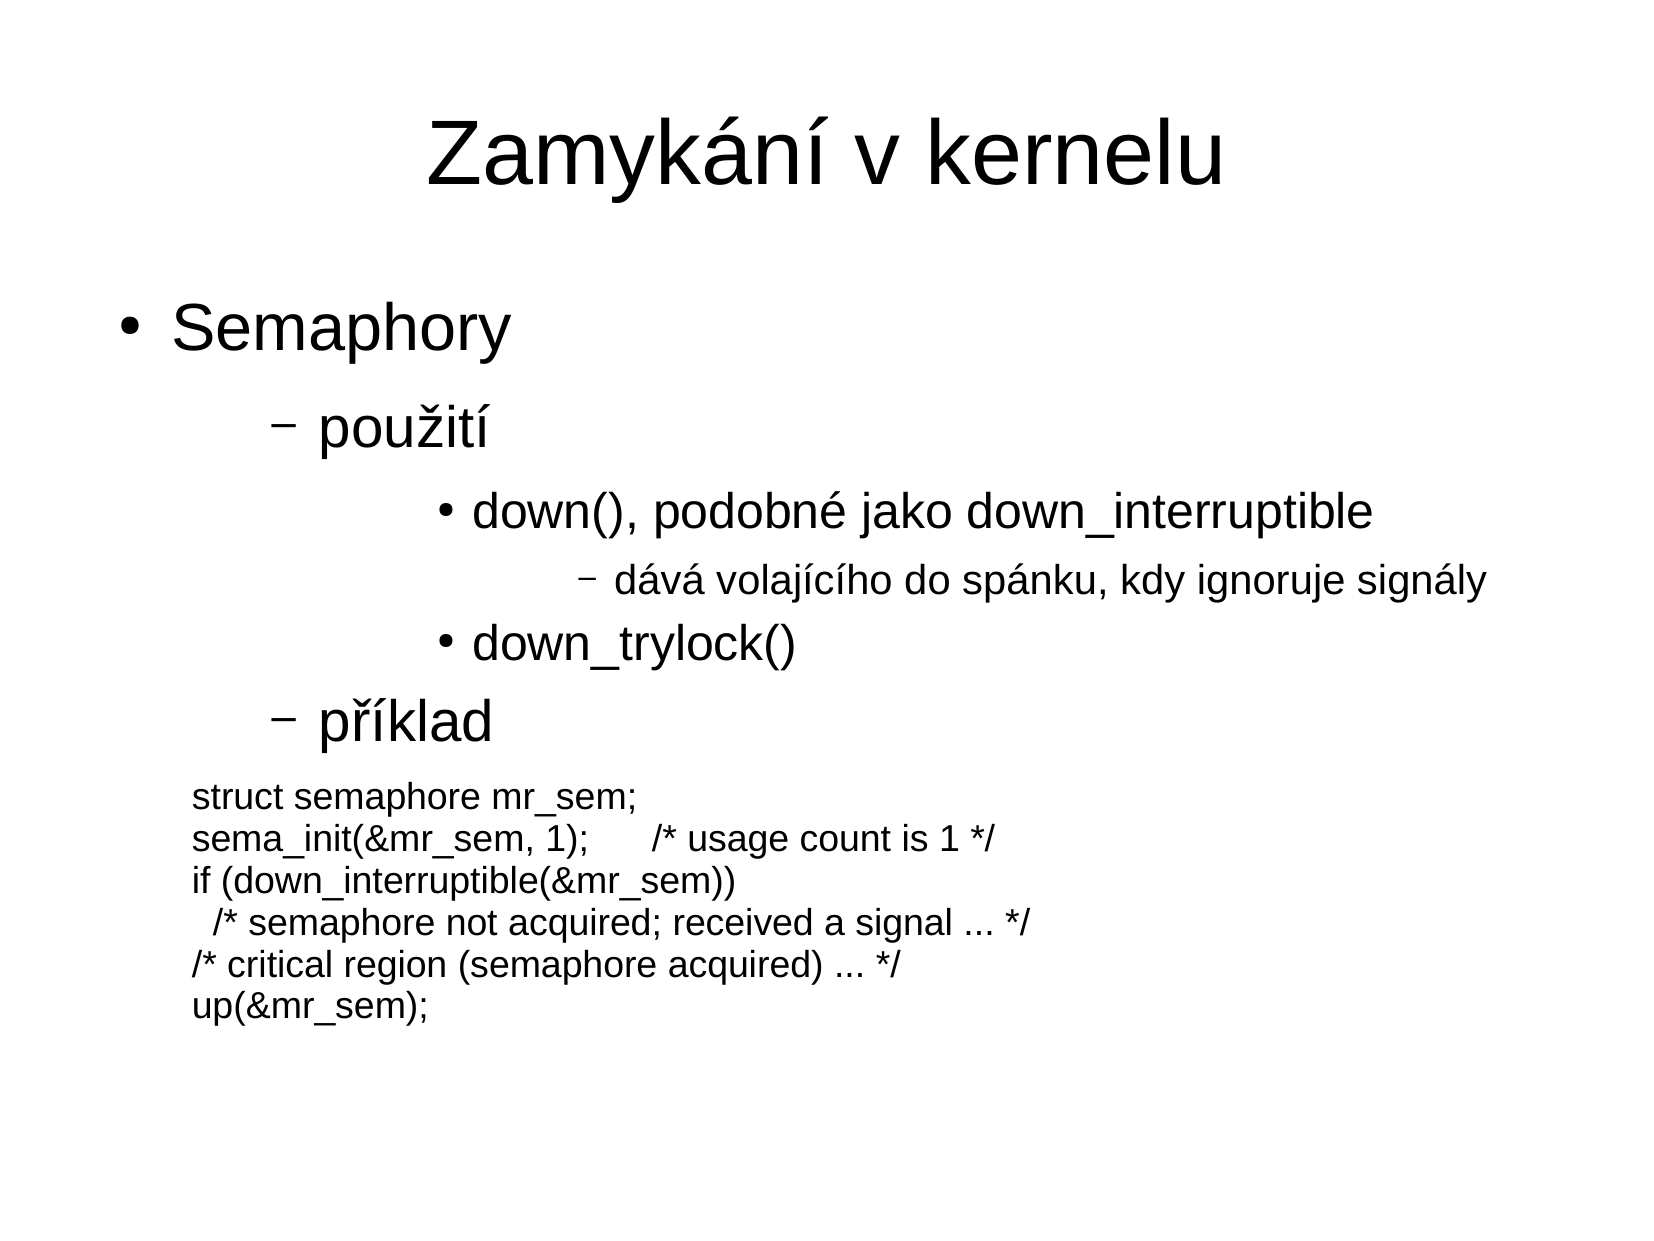

# Zamykání v kernelu
Semaphory
použití
down(), podobné jako down_interruptible
dává volajícího do spánku, kdy ignoruje signály
down_trylock()
příklad
struct semaphore mr_sem;
sema_init(&mr_sem, 1); /* usage count is 1 */
if (down_interruptible(&mr_sem))
 /* semaphore not acquired; received a signal ... */
/* critical region (semaphore acquired) ... */
up(&mr_sem);